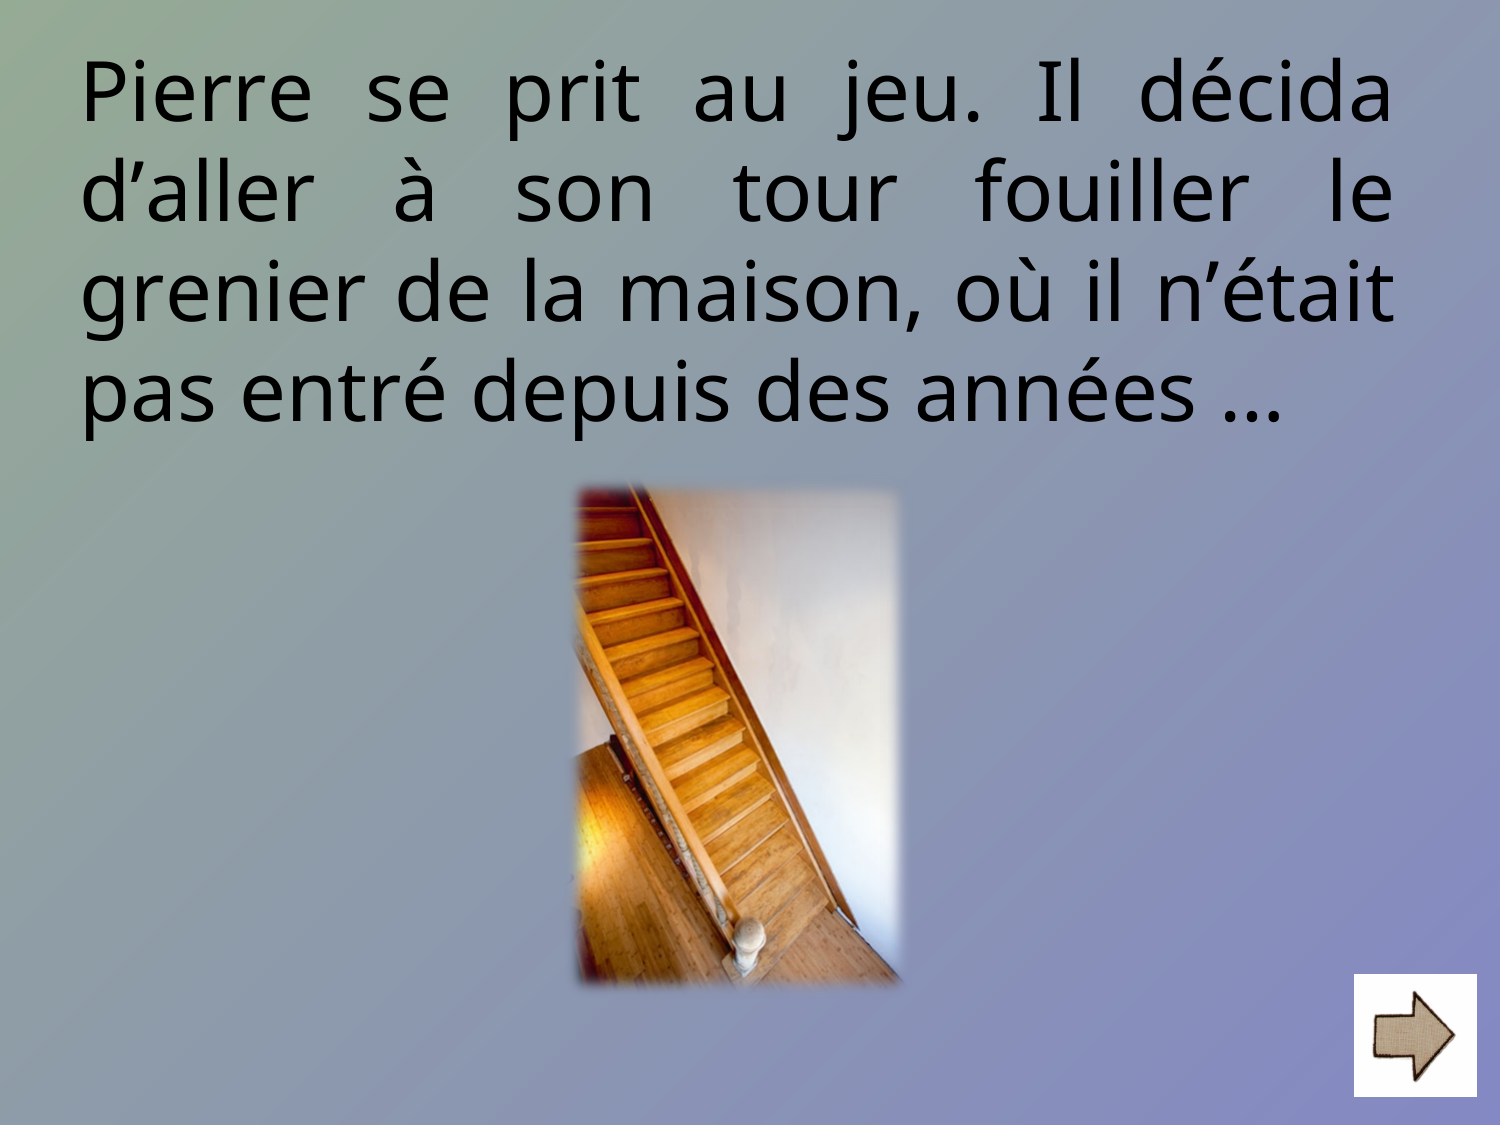

Pierre se prit au jeu. Il décida d’aller à son tour fouiller le grenier de la maison, où il n’était pas entré depuis des années …